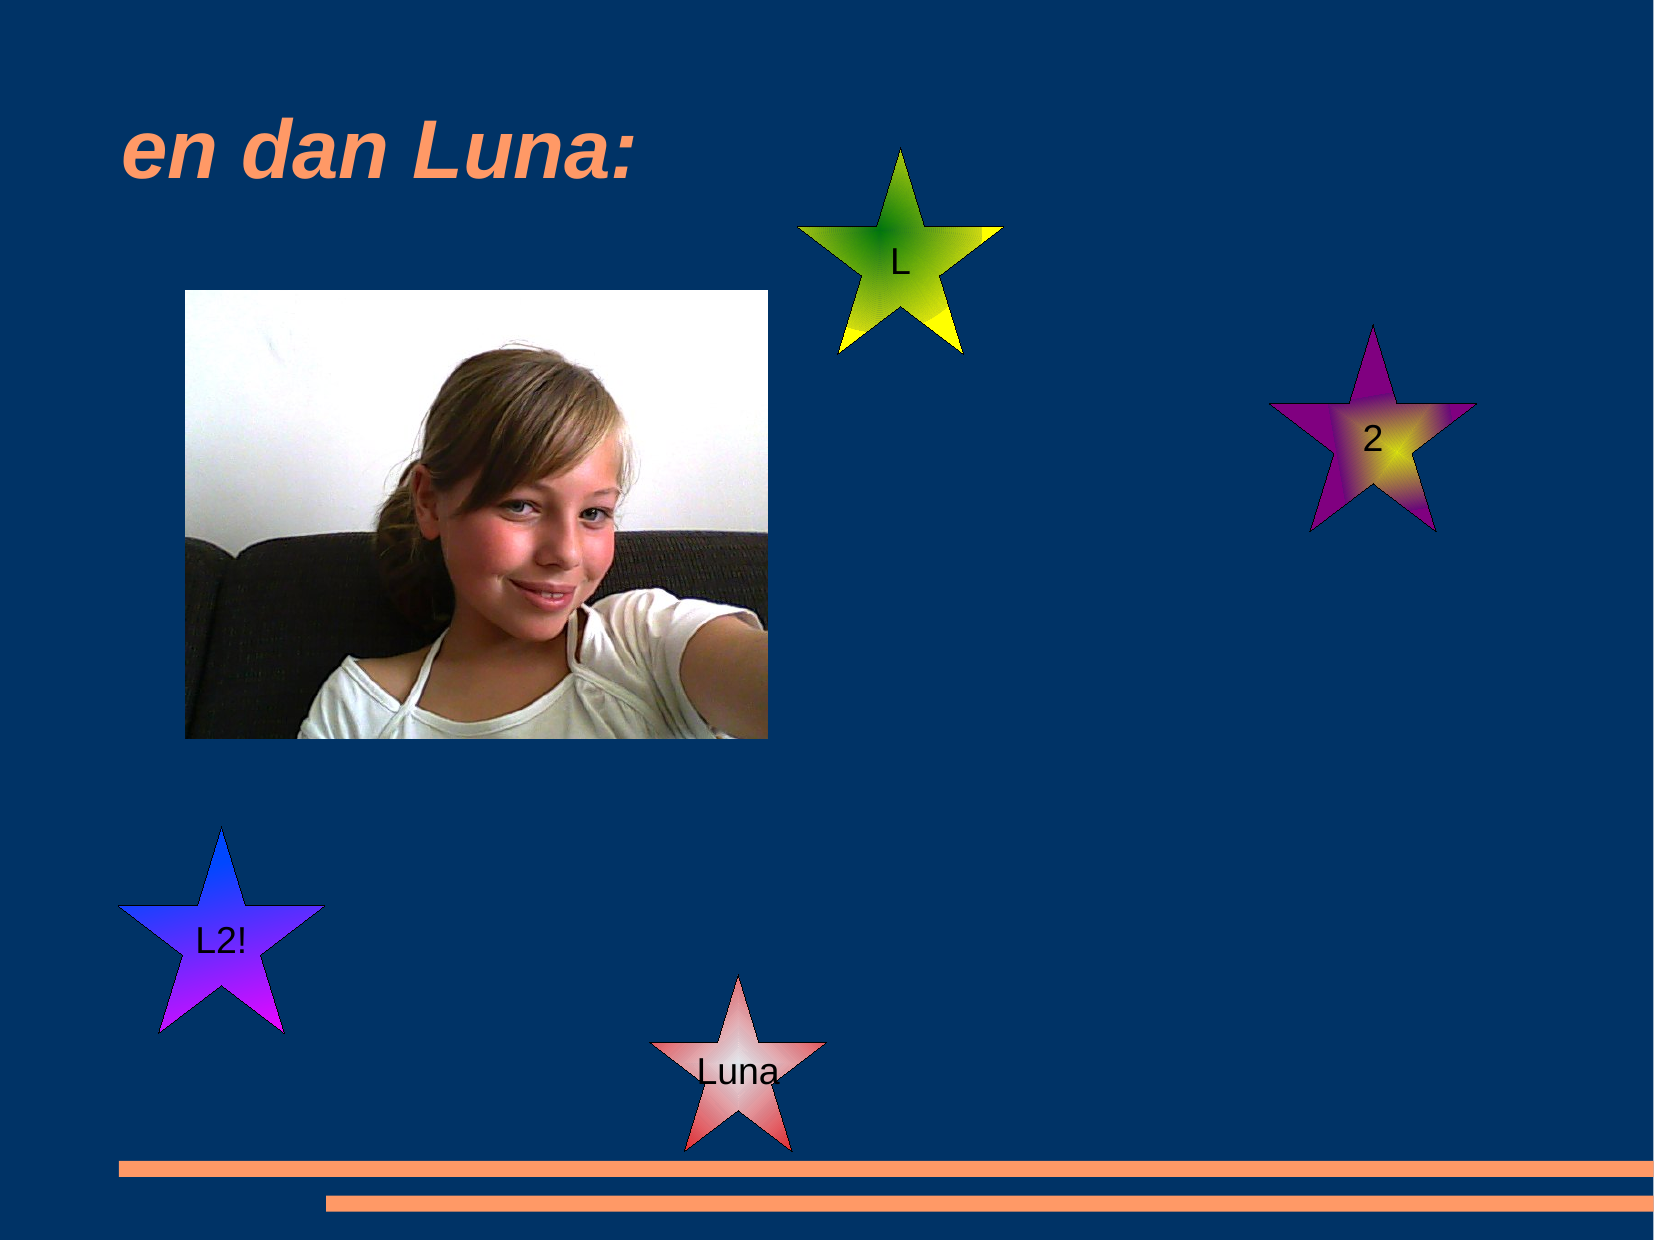

# en dan Luna:
L
2
L2!
Luna